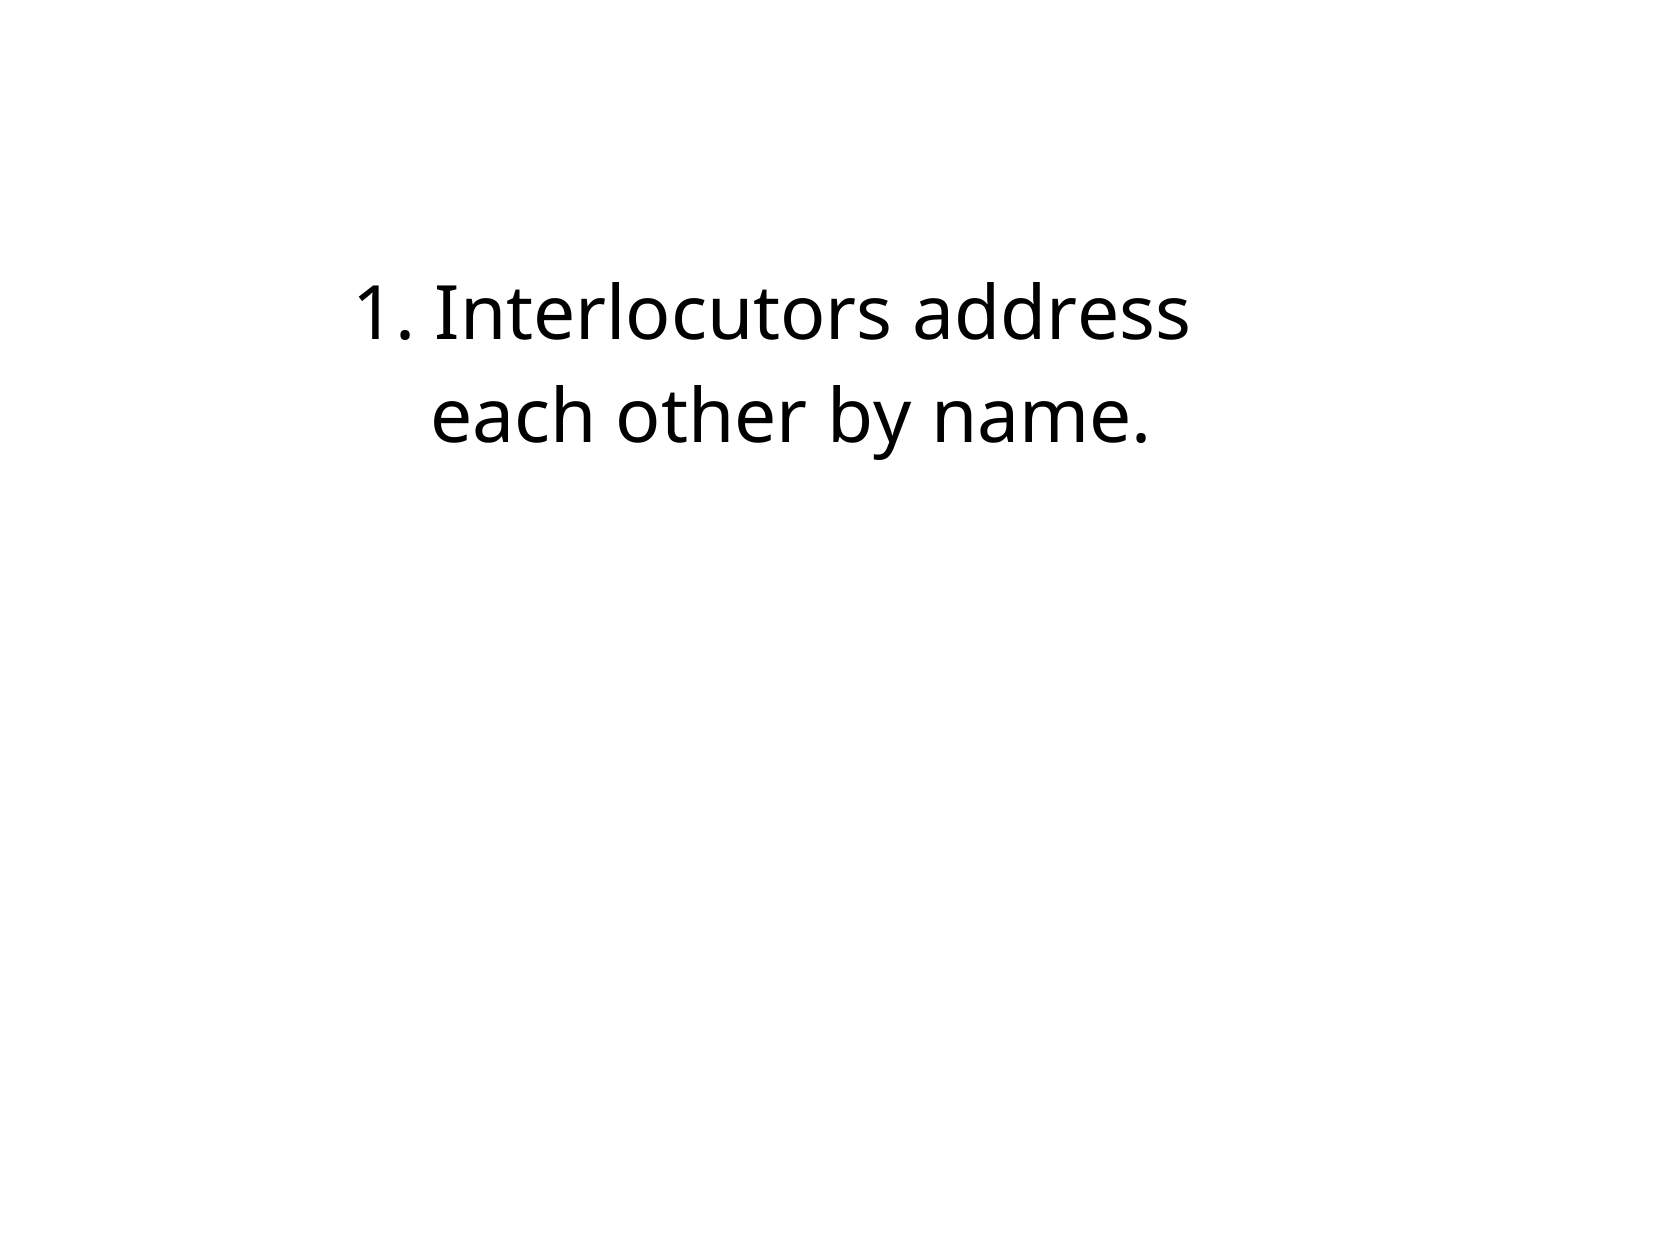

1. Interlocutors address
 each other by name.